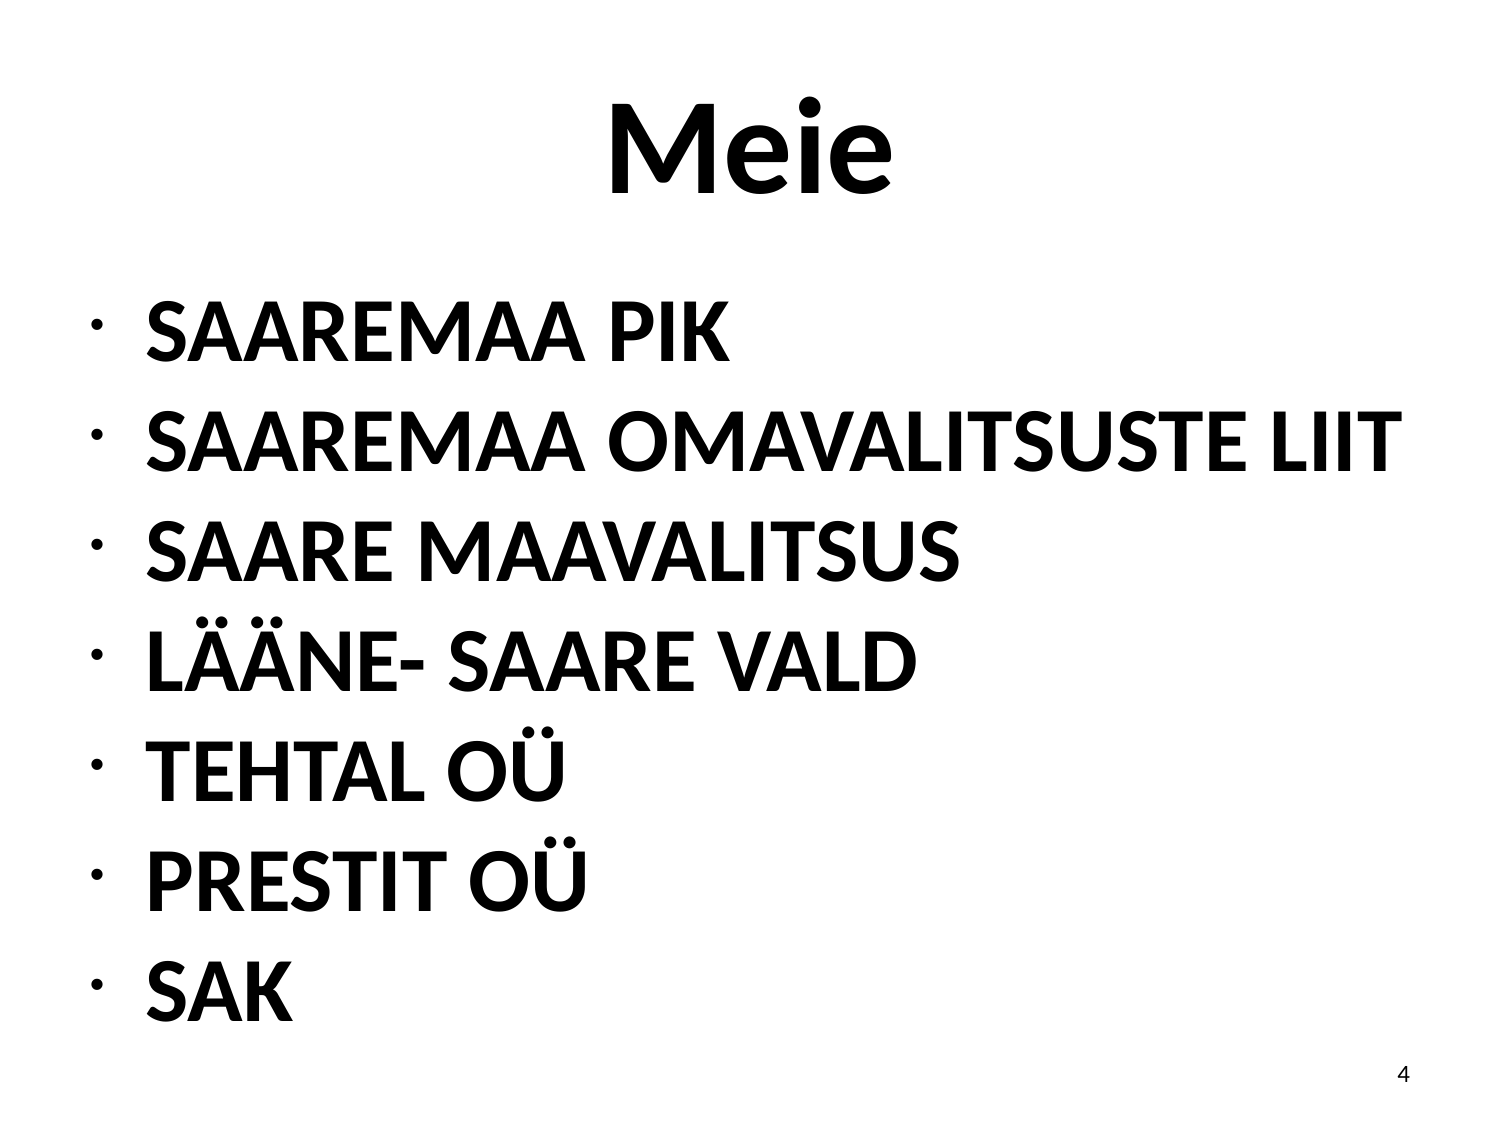

Meie
 SAAREMAA PIK
 SAAREMAA OMAVALITSUSTE LIIT
 SAARE MAAVALITSUS
 LÄÄNE- SAARE VALD
 TEHTAL OÜ
 PRESTIT OÜ
 SAK